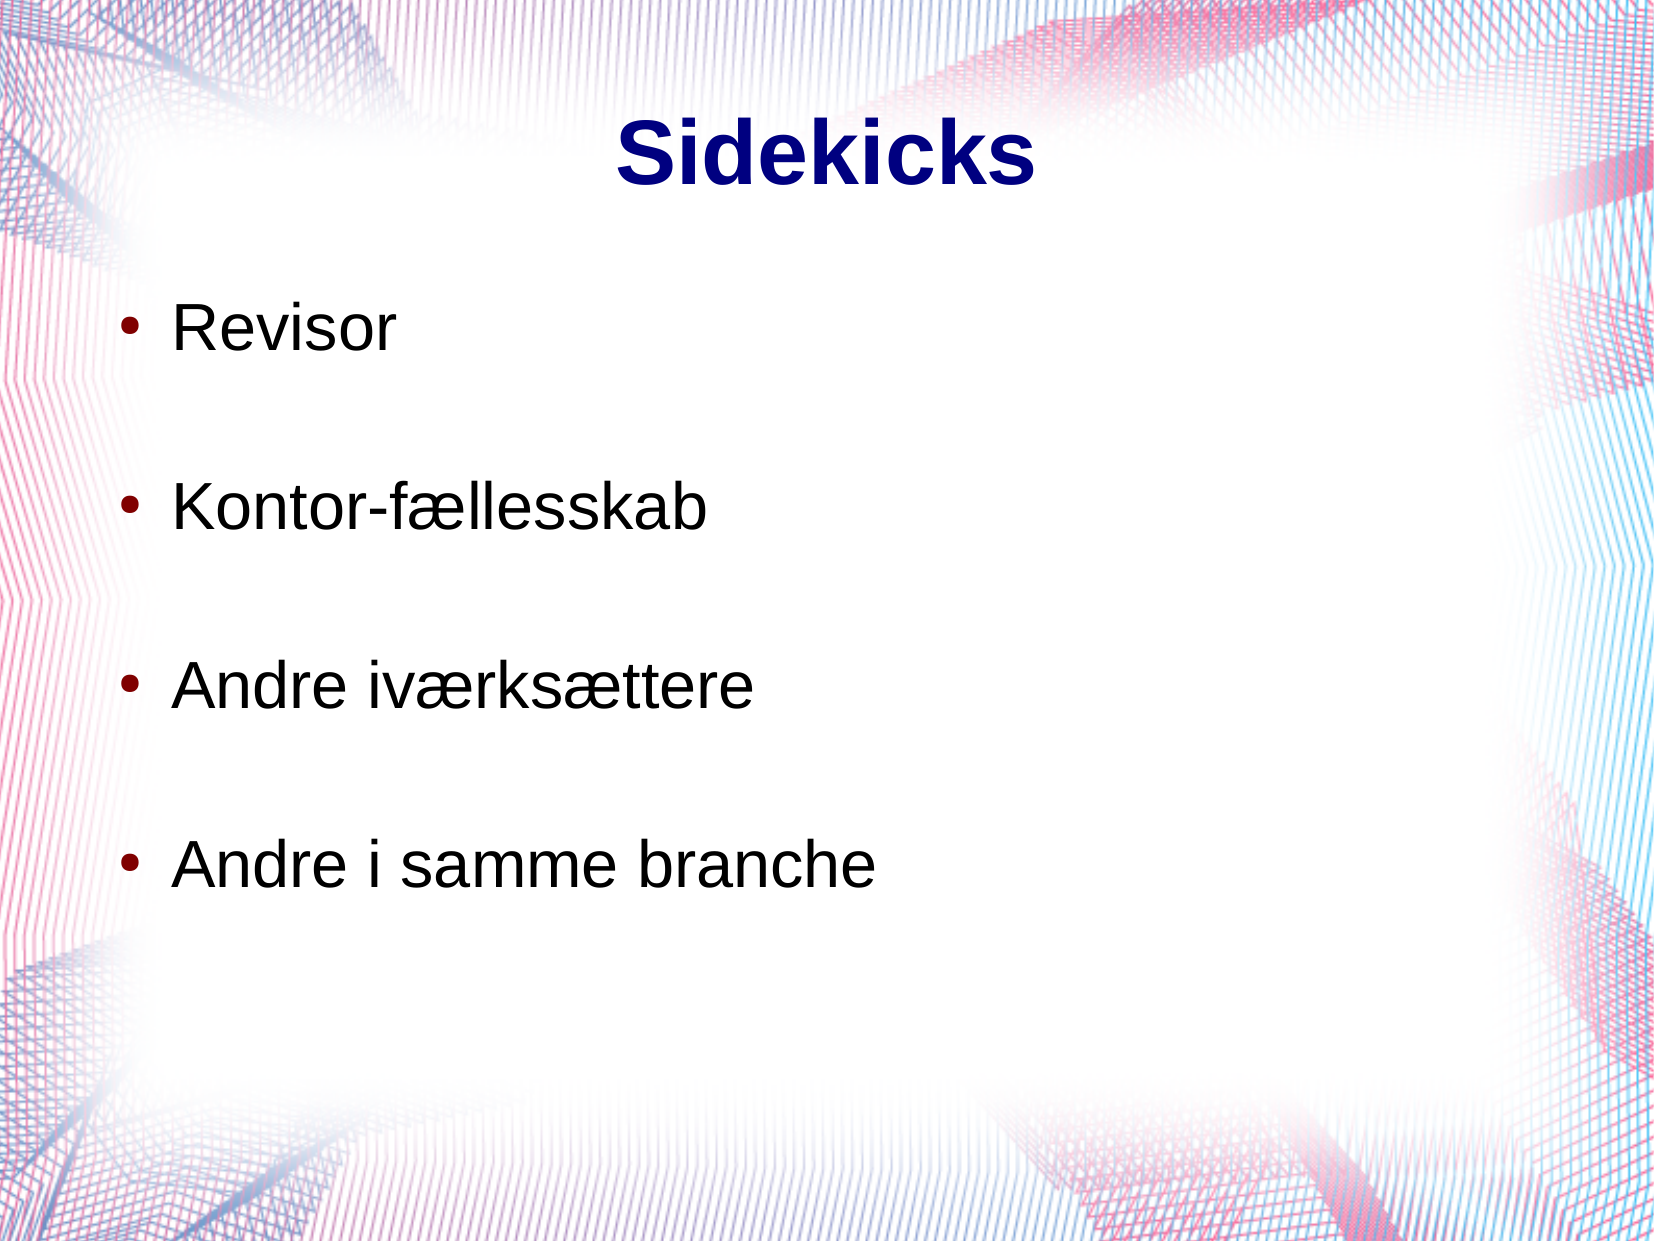

# Sidekicks
Revisor
Kontor-fællesskab
Andre iværksættere
Andre i samme branche